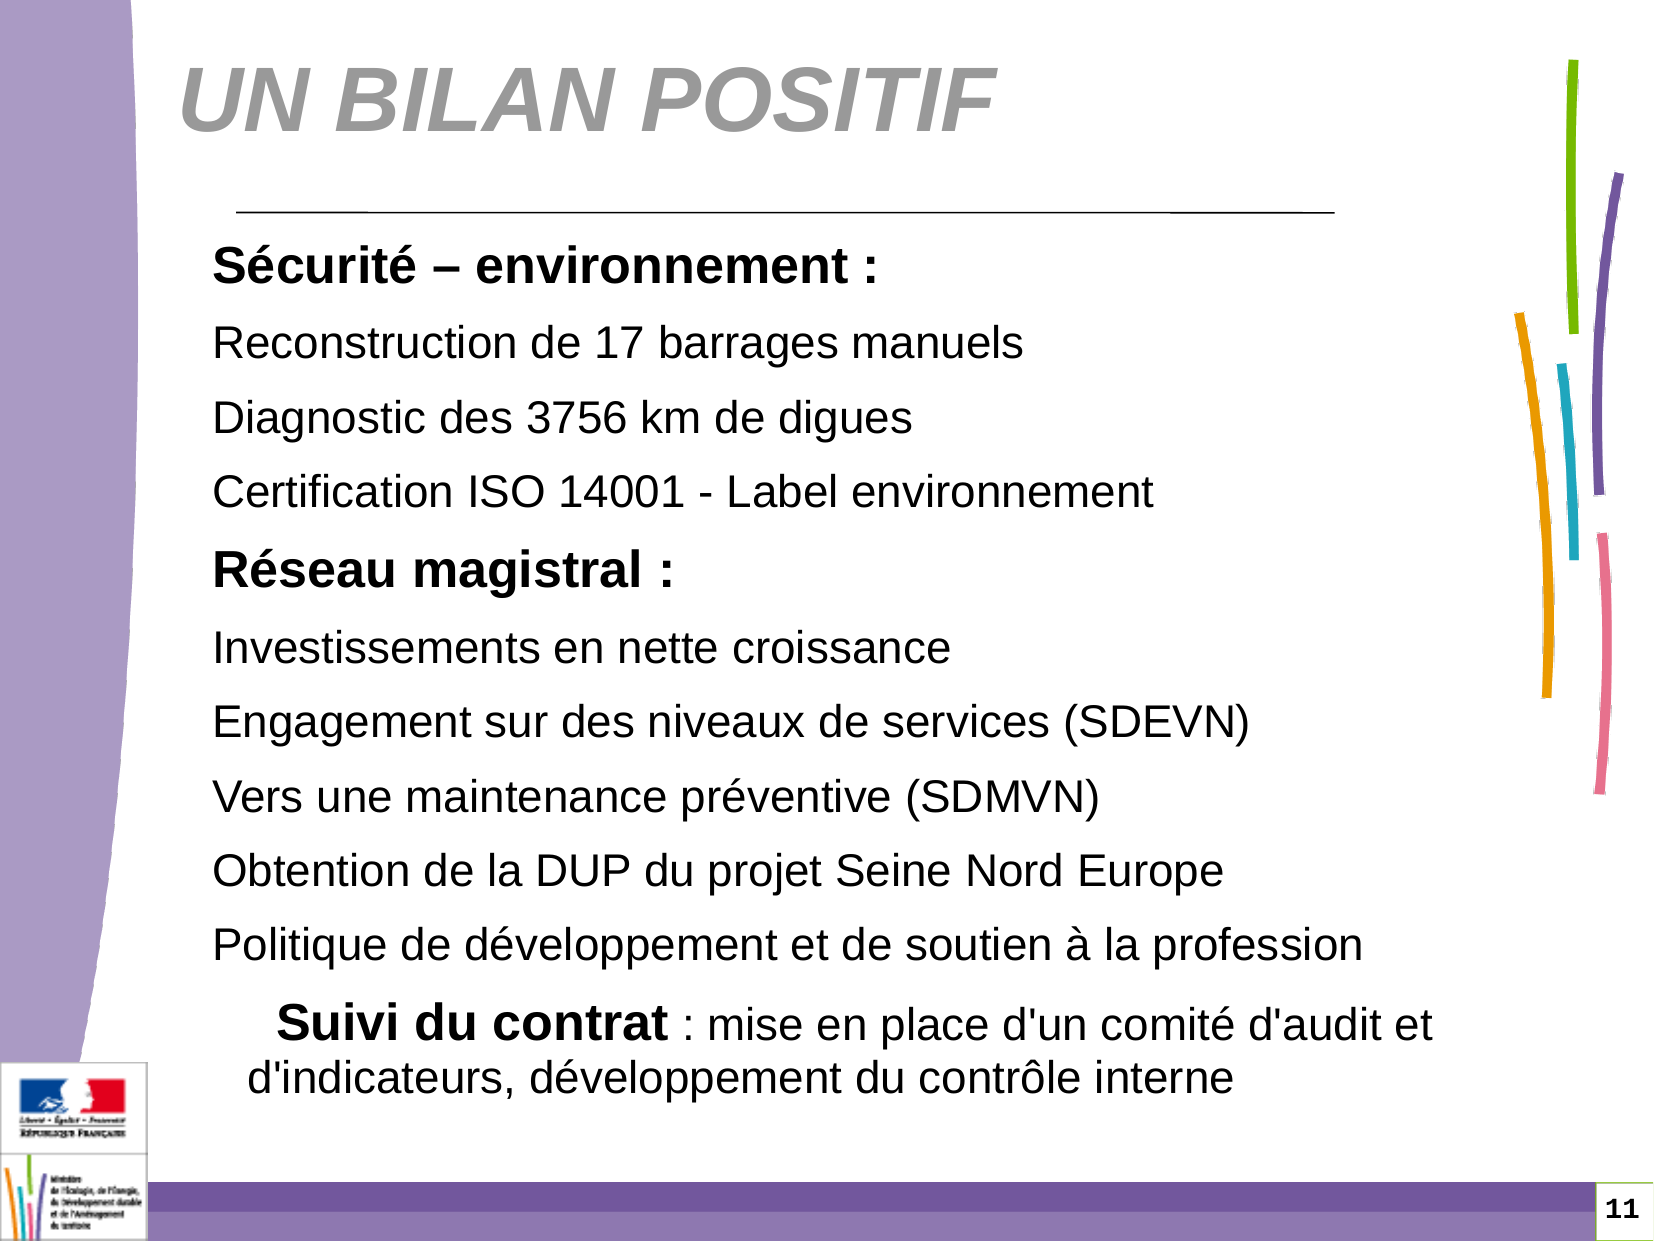

# UN BILAN POSITIF
Sécurité – environnement :
Reconstruction de 17 barrages manuels
Diagnostic des 3756 km de digues
Certification ISO 14001 - Label environnement
Réseau magistral :
Investissements en nette croissance
Engagement sur des niveaux de services (SDEVN)
Vers une maintenance préventive (SDMVN)
Obtention de la DUP du projet Seine Nord Europe
Politique de développement et de soutien à la profession
 Suivi du contrat : mise en place d'un comité d'audit et d'indicateurs, développement du contrôle interne
11